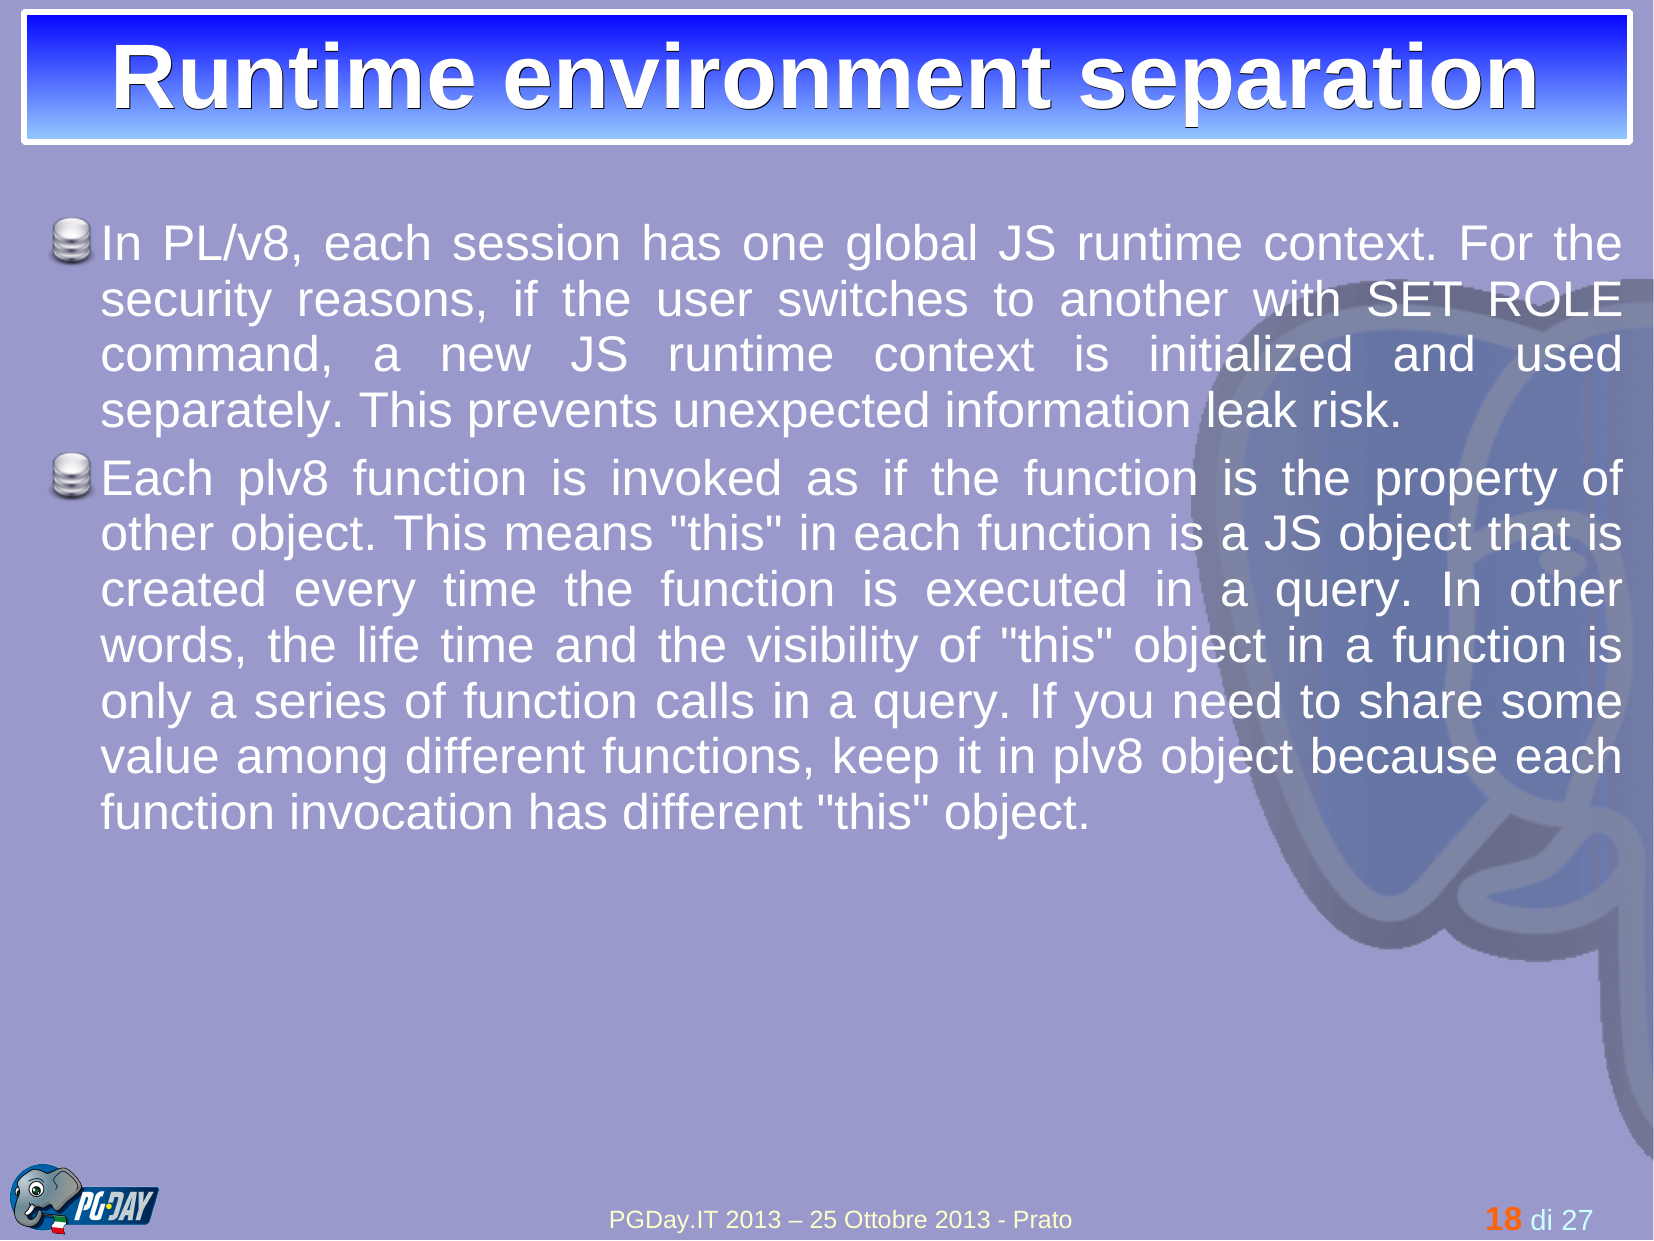

# Runtime environment separation
In PL/v8, each session has one global JS runtime context. For the security reasons, if the user switches to another with SET ROLE command, a new JS runtime context is initialized and used separately. This prevents unexpected information leak risk.
Each plv8 function is invoked as if the function is the property of other object. This means "this" in each function is a JS object that is created every time the function is executed in a query. In other words, the life time and the visibility of "this" object in a function is only a series of function calls in a query. If you need to share some value among different functions, keep it in plv8 object because each function invocation has different "this" object.